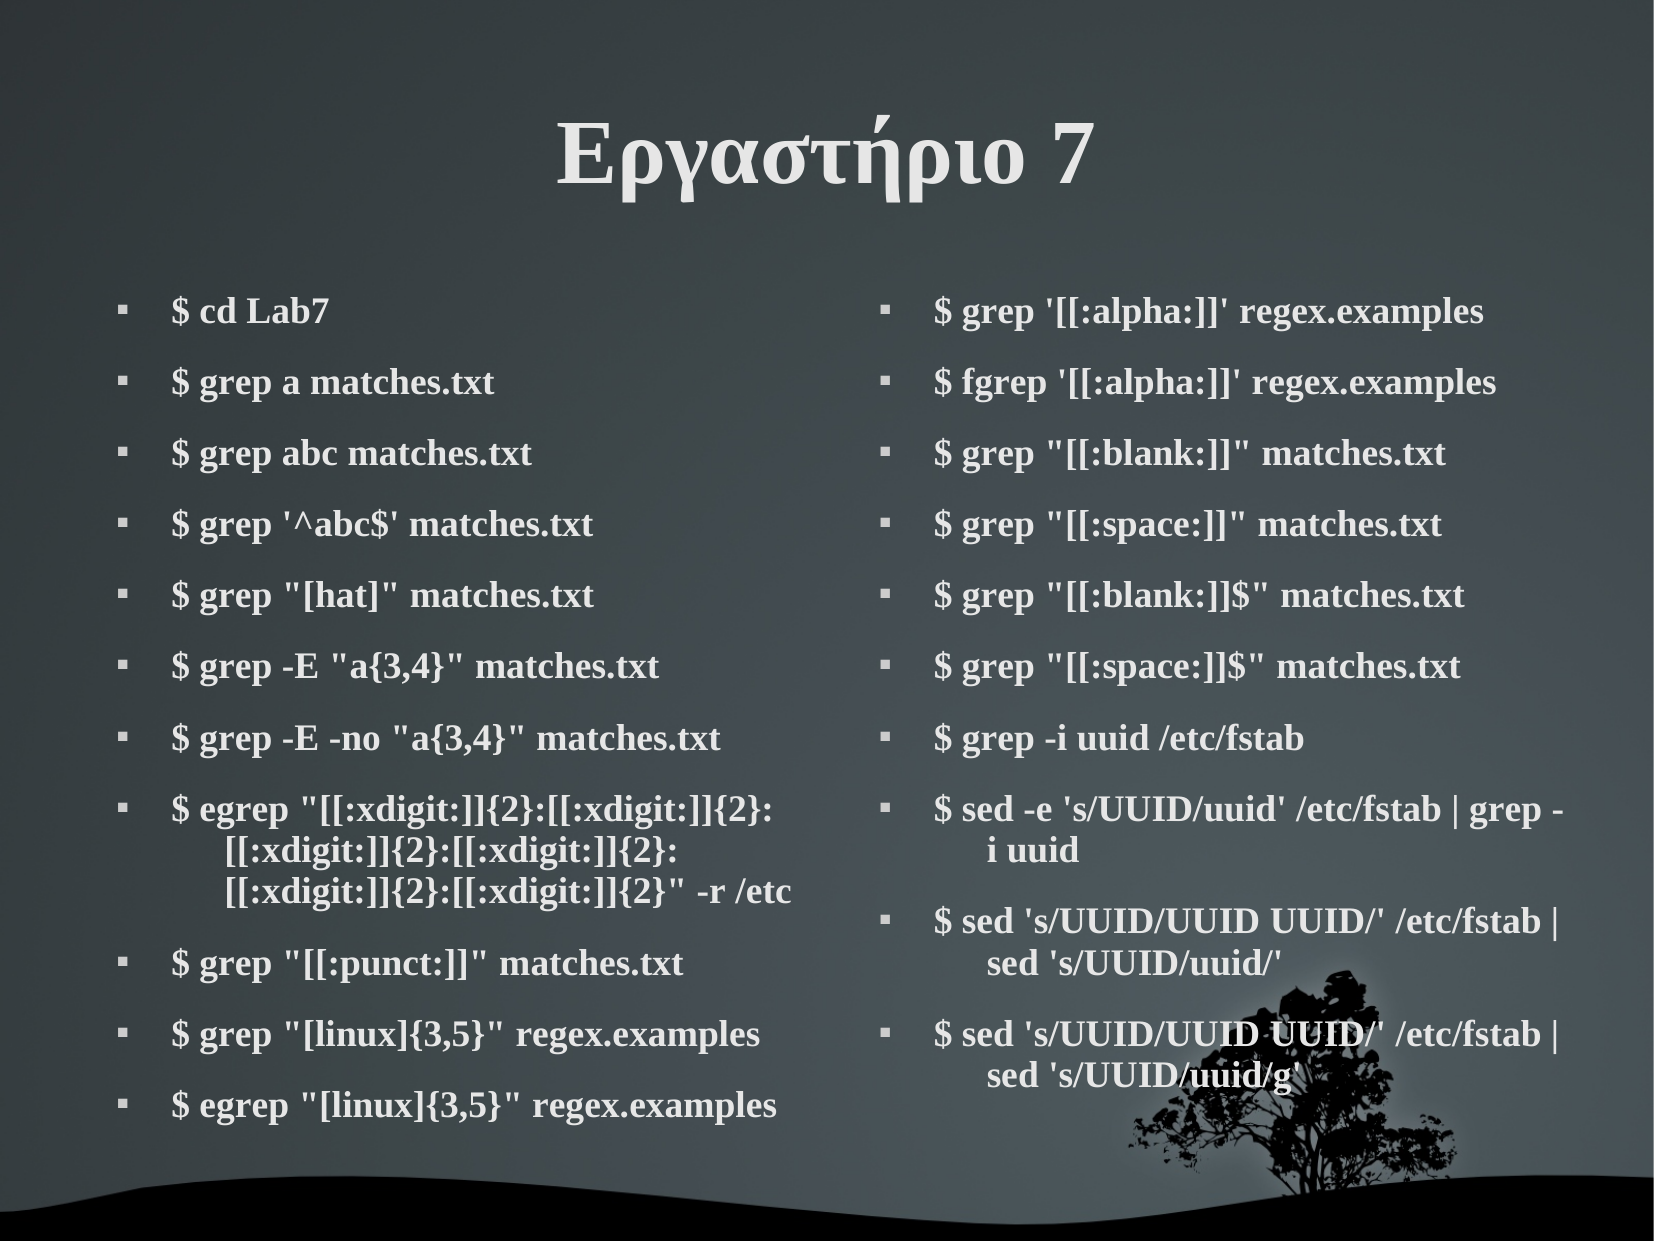

Εργαστήριο 7
# $ cd Lab7
$ grep a matches.txt
$ grep abc matches.txt
$ grep '^abc$' matches.txt
$ grep "[hat]" matches.txt
$ grep -E "a{3,4}" matches.txt
$ grep -E -no "a{3,4}" matches.txt
$ egrep "[[:xdigit:]]{2}:[[:xdigit:]]{2}:[[:xdigit:]]{2}:[[:xdigit:]]{2}:[[:xdigit:]]{2}:[[:xdigit:]]{2}" -r /etc
$ grep "[[:punct:]]" matches.txt
$ grep "[linux]{3,5}" regex.examples
$ egrep "[linux]{3,5}" regex.examples
$ grep '[[:alpha:]]' regex.examples
$ fgrep '[[:alpha:]]' regex.examples
$ grep "[[:blank:]]" matches.txt
$ grep "[[:space:]]" matches.txt
$ grep "[[:blank:]]$" matches.txt
$ grep "[[:space:]]$" matches.txt
$ grep -i uuid /etc/fstab
$ sed -e 's/UUID/uuid' /etc/fstab | grep -i uuid
$ sed 's/UUID/UUID UUID/' /etc/fstab | sed 's/UUID/uuid/'
$ sed 's/UUID/UUID UUID/' /etc/fstab | sed 's/UUID/uuid/g'